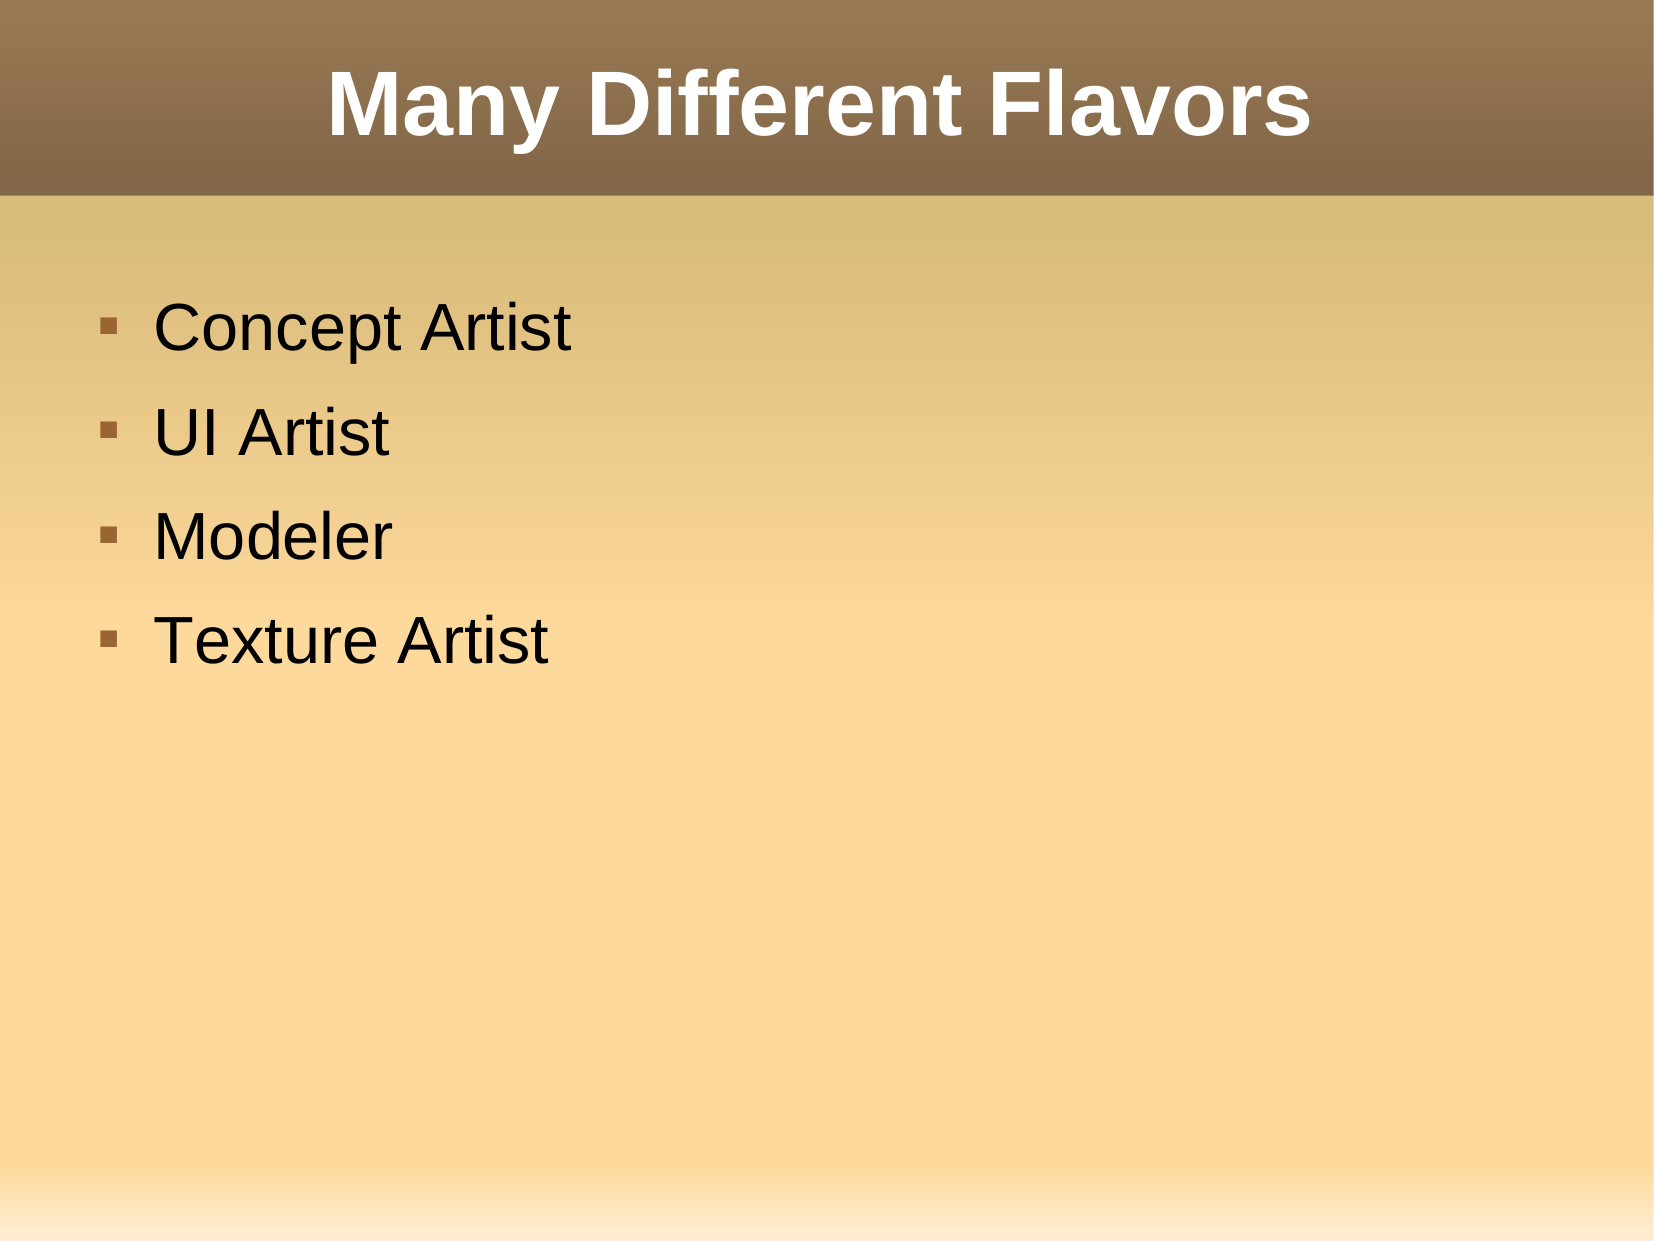

# Many Different Flavors
Concept Artist
UI Artist
Modeler
Texture Artist